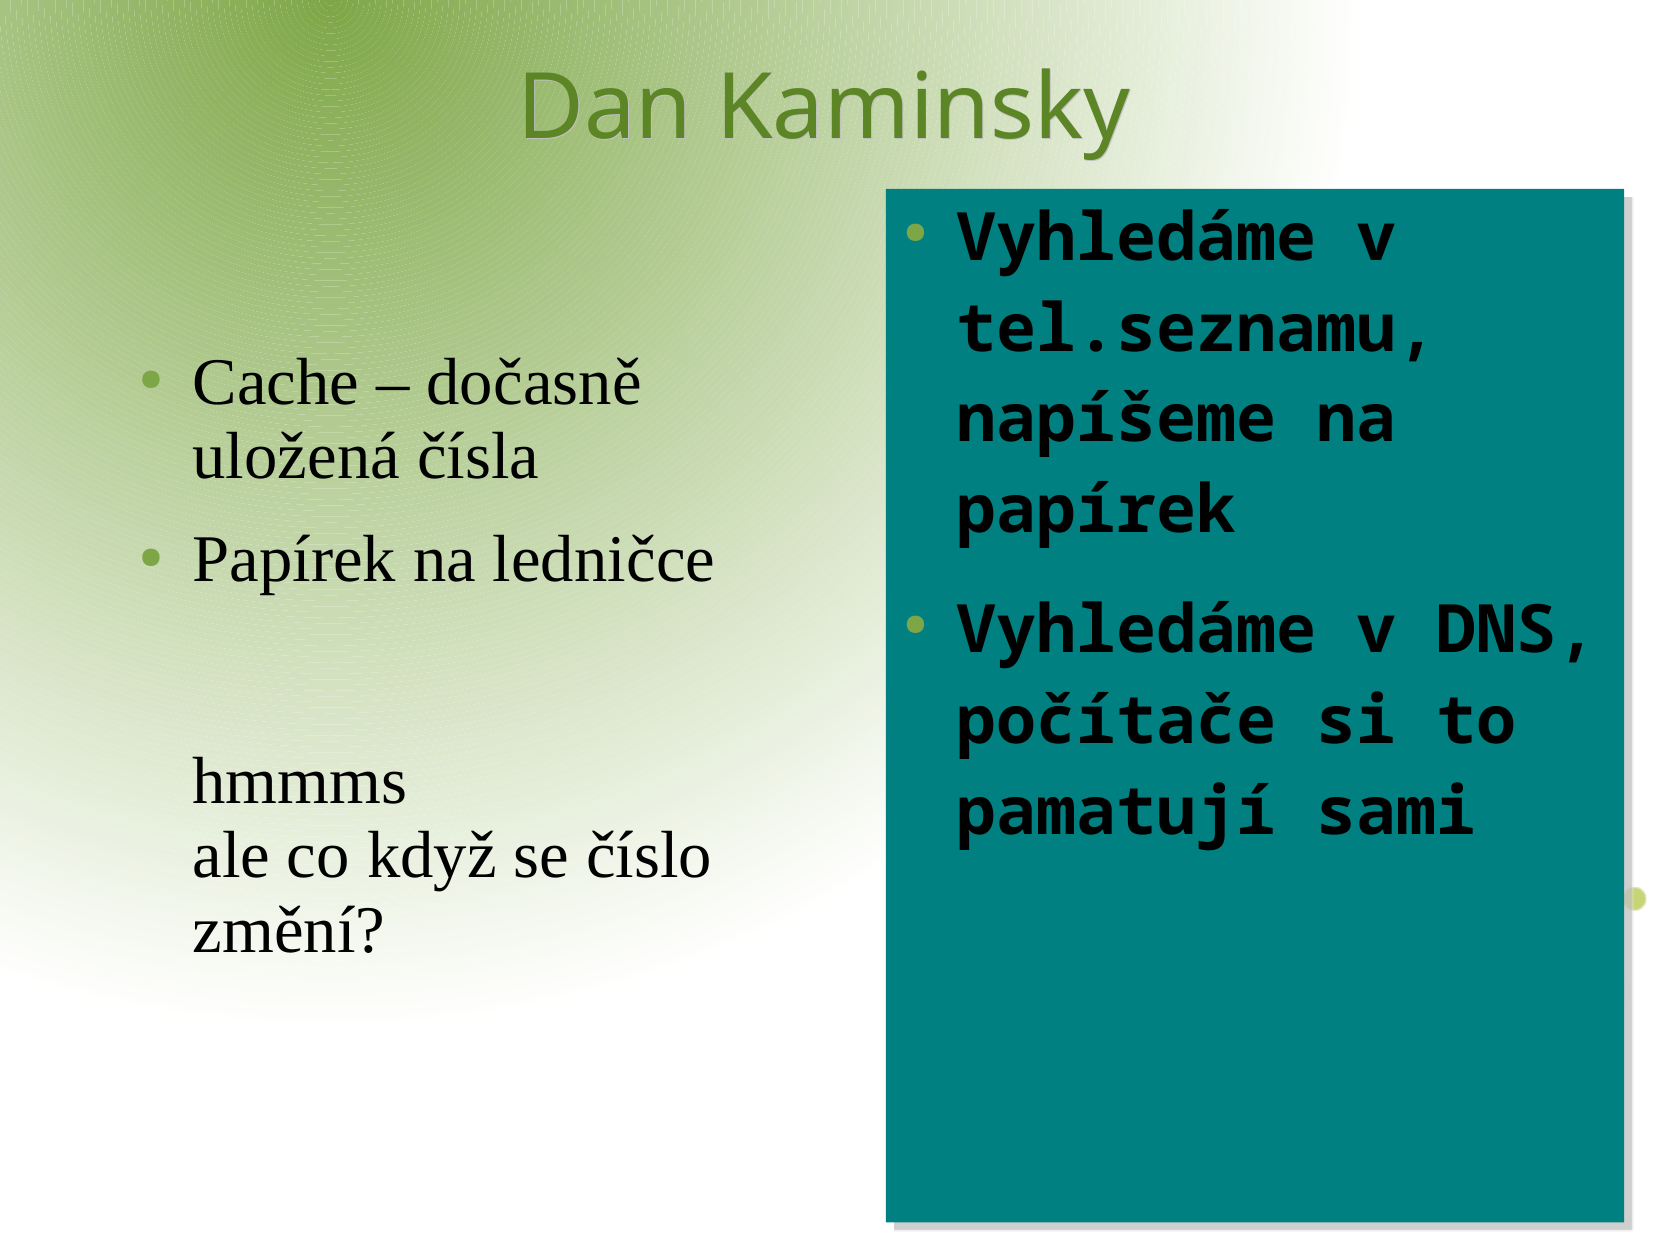

# Dan Kaminsky
Vyhledáme v tel.seznamu, napíšeme na papírek
Vyhledáme v DNS, počítače si to pamatují sami
Cache – dočasně uložená čísla
Papírek na ledničce
hmmms
ale co když se číslo změní?